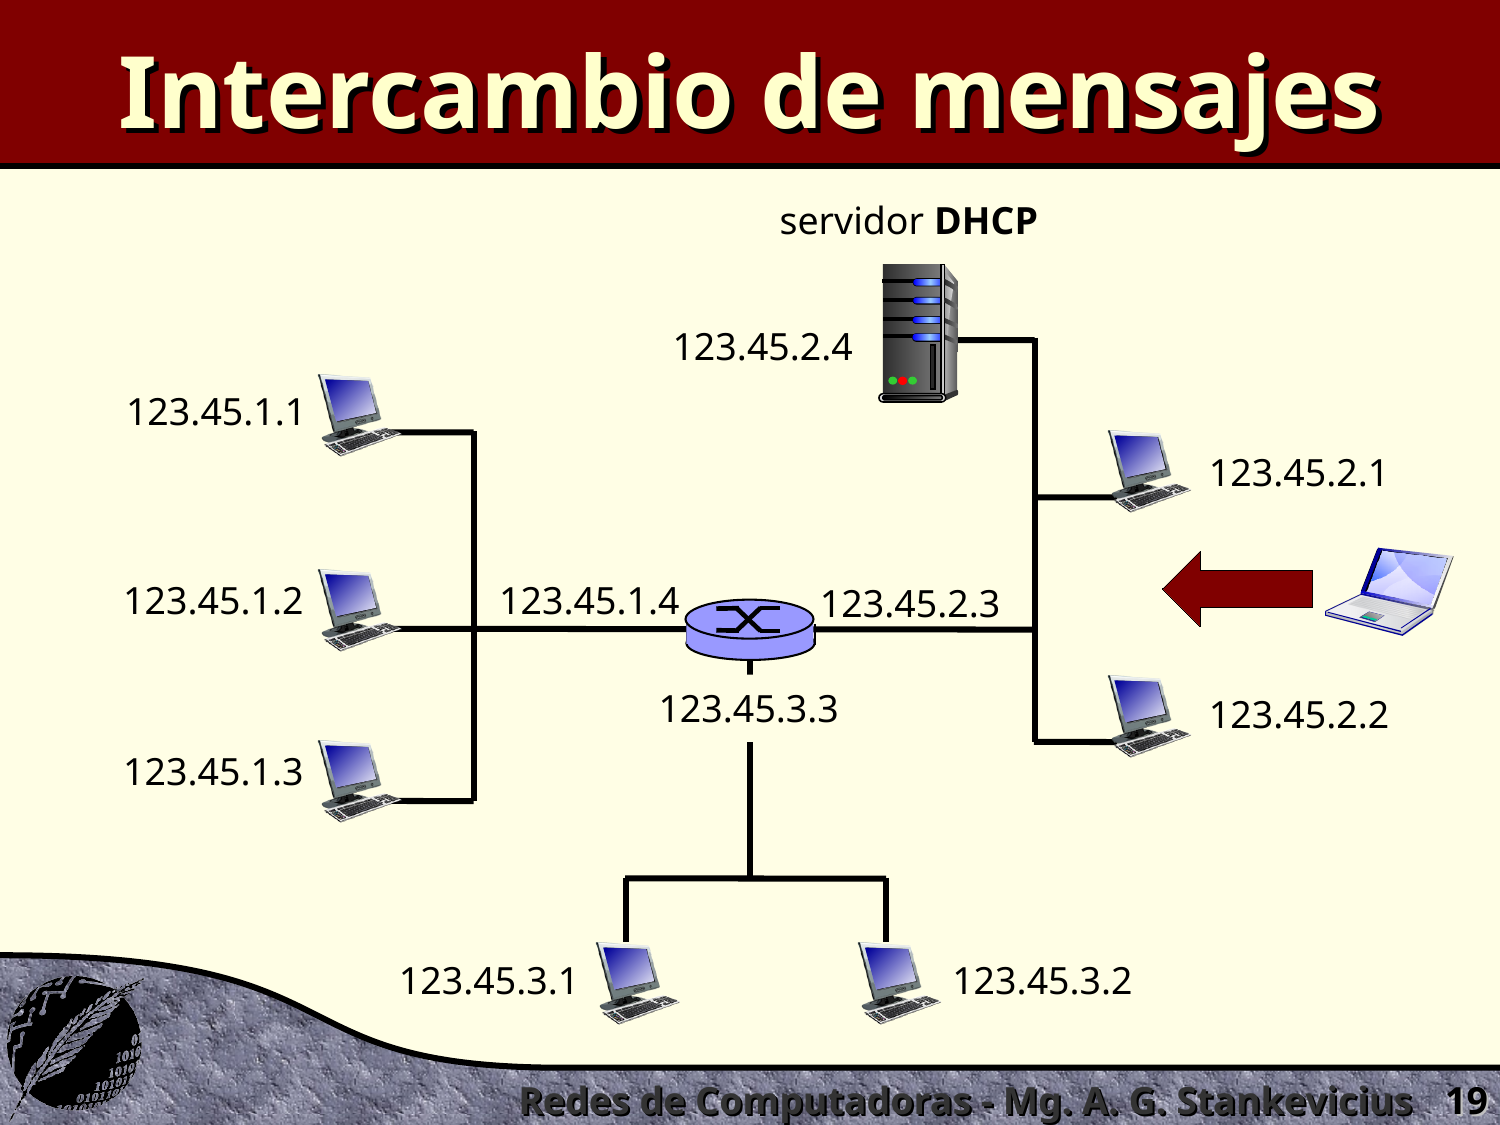

# Intercambio de mensajes
servidor DHCP
123.45.2.4
123.45.1.1
123.45.2.1
123.45.1.4
123.45.1.2
123.45.2.3
123.45.3.3
123.45.2.2
123.45.1.3
123.45.3.1
123.45.3.2
19